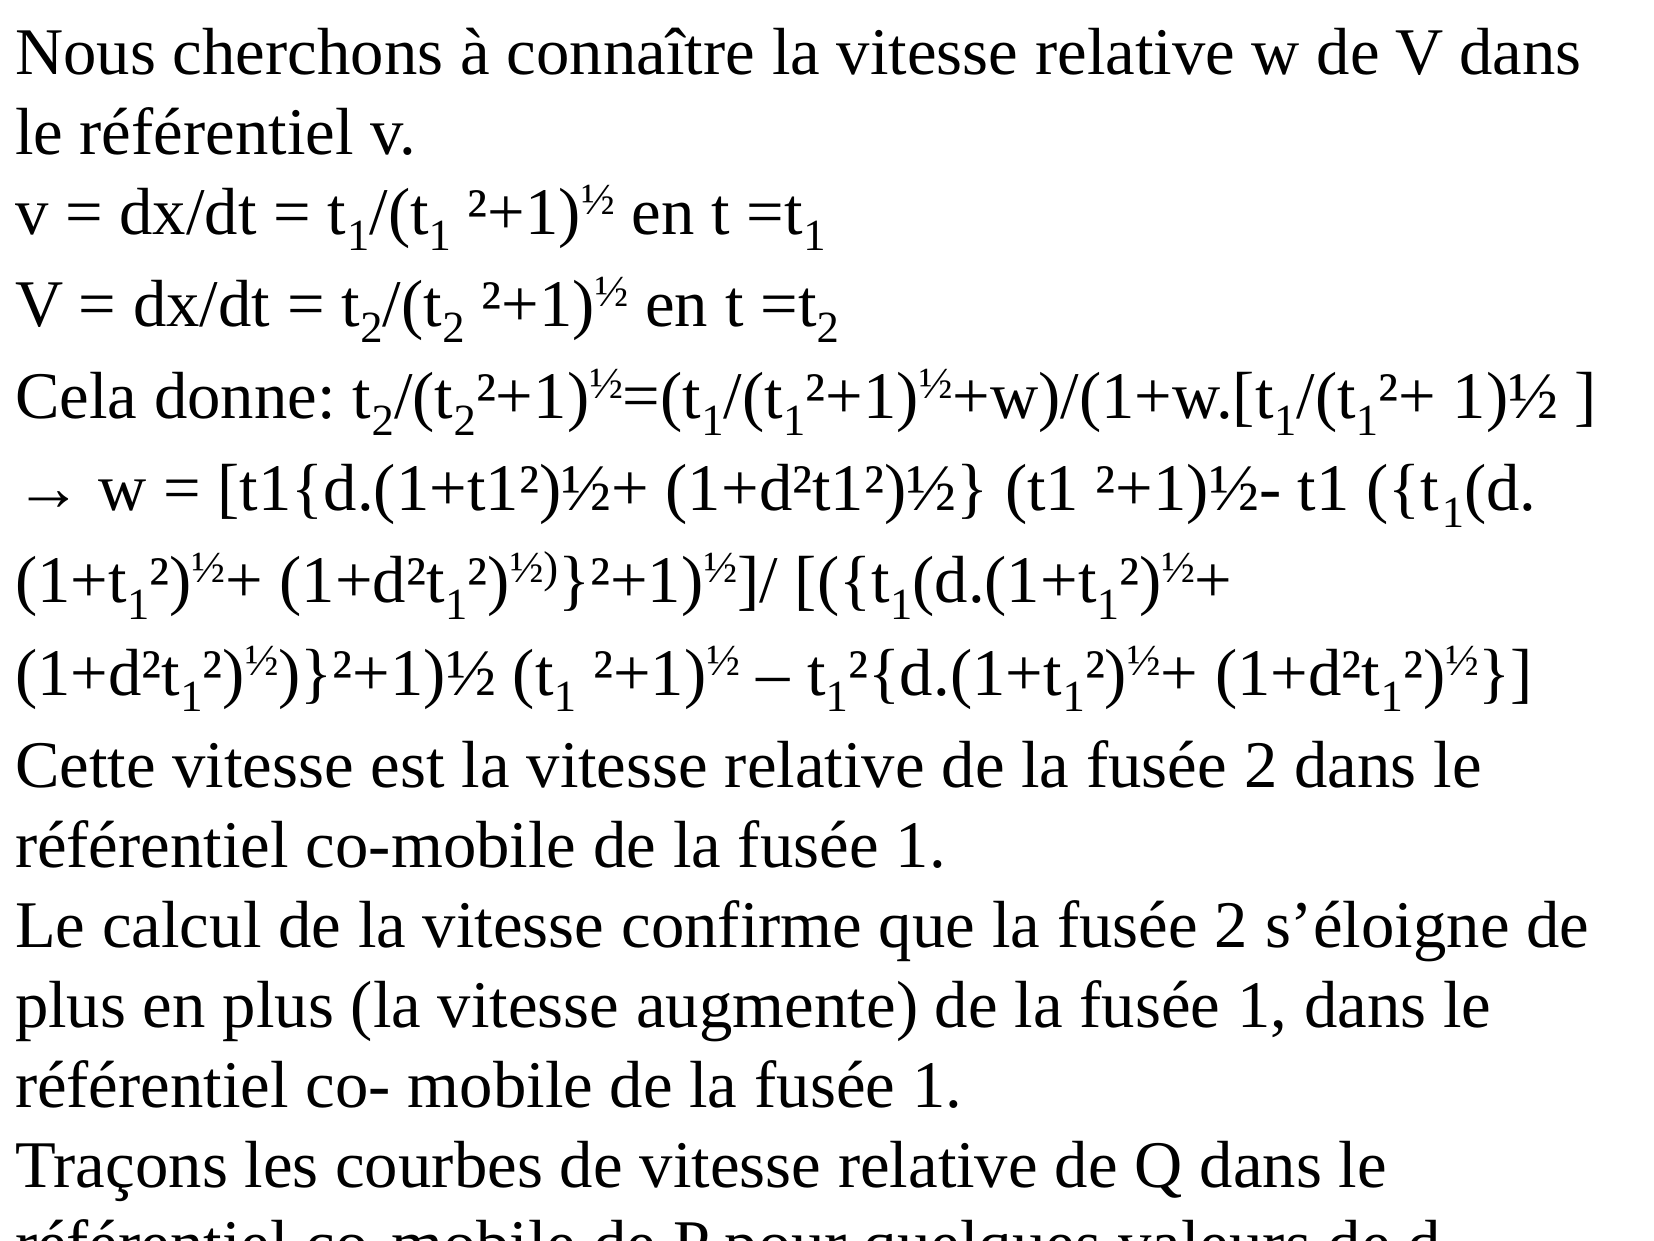

Nous cherchons à connaître la vitesse relative w de V dans le référentiel v.
v = dx/dt = t1/(t1 ²+1)½ en t =t1
V = dx/dt = t2/(t2 ²+1)½ en t =t2
Cela donne: t2/(t2²+1)½=(t1/(t1²+1)½+w)/(1+w.[t1/(t1²+ 1)½ ] → w = [t1{d.(1+t1²)½+ (1+d²t1²)½} (t1 ²+1)½- t1 ({t1(d.(1+t1²)½+ (1+d²t1²)½)}²+1)½]/ [({t1(d.(1+t1²)½+ (1+d²t1²)½)}²+1)½ (t1 ²+1)½ – t1²{d.(1+t1²)½+ (1+d²t1²)½}]
Cette vitesse est la vitesse relative de la fusée 2 dans le référentiel co-mobile de la fusée 1.
Le calcul de la vitesse confirme que la fusée 2 s’éloigne de plus en plus (la vitesse augmente) de la fusée 1, dans le référentiel co- mobile de la fusée 1.
Traçons les courbes de vitesse relative de Q dans le référentiel co-mobile de P pour quelques valeurs de d.